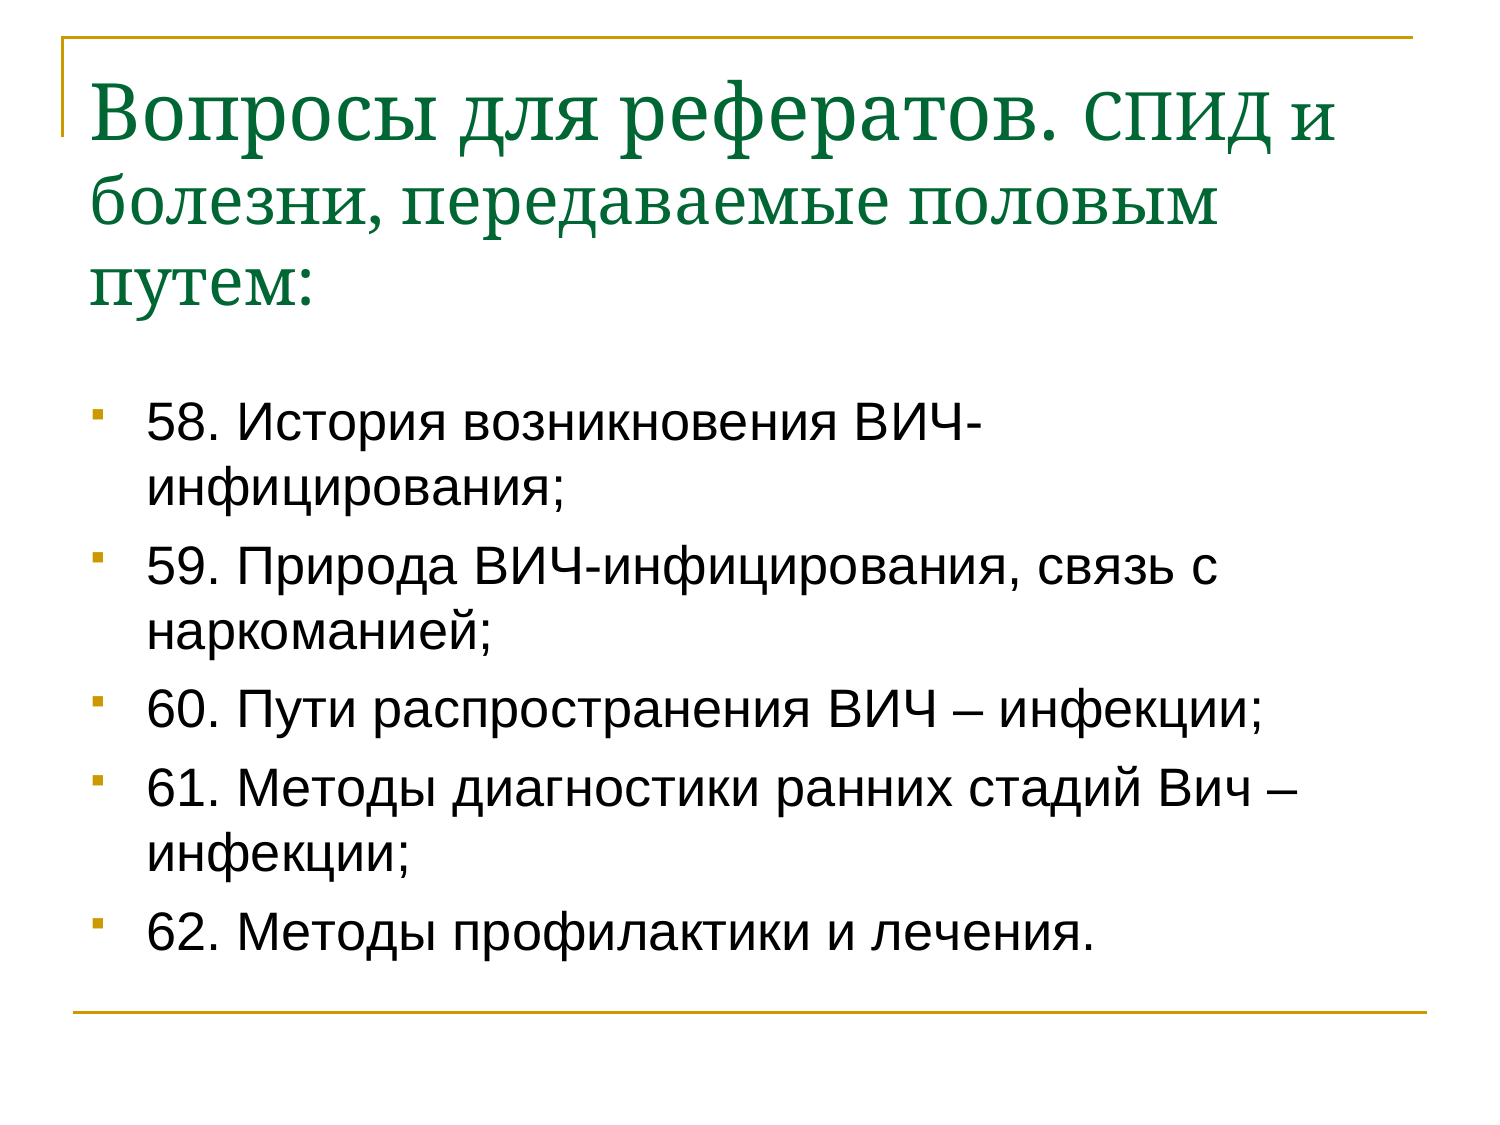

# Вопросы для рефератов. СПИД и болезни, передаваемые половым путем:
58. История возникновения ВИЧ- инфицирования;
59. Природа ВИЧ-инфицирования, связь с наркоманией;
60. Пути распространения ВИЧ – инфекции;
61. Методы диагностики ранних стадий Вич – инфекции;
62. Методы профилактики и лечения.